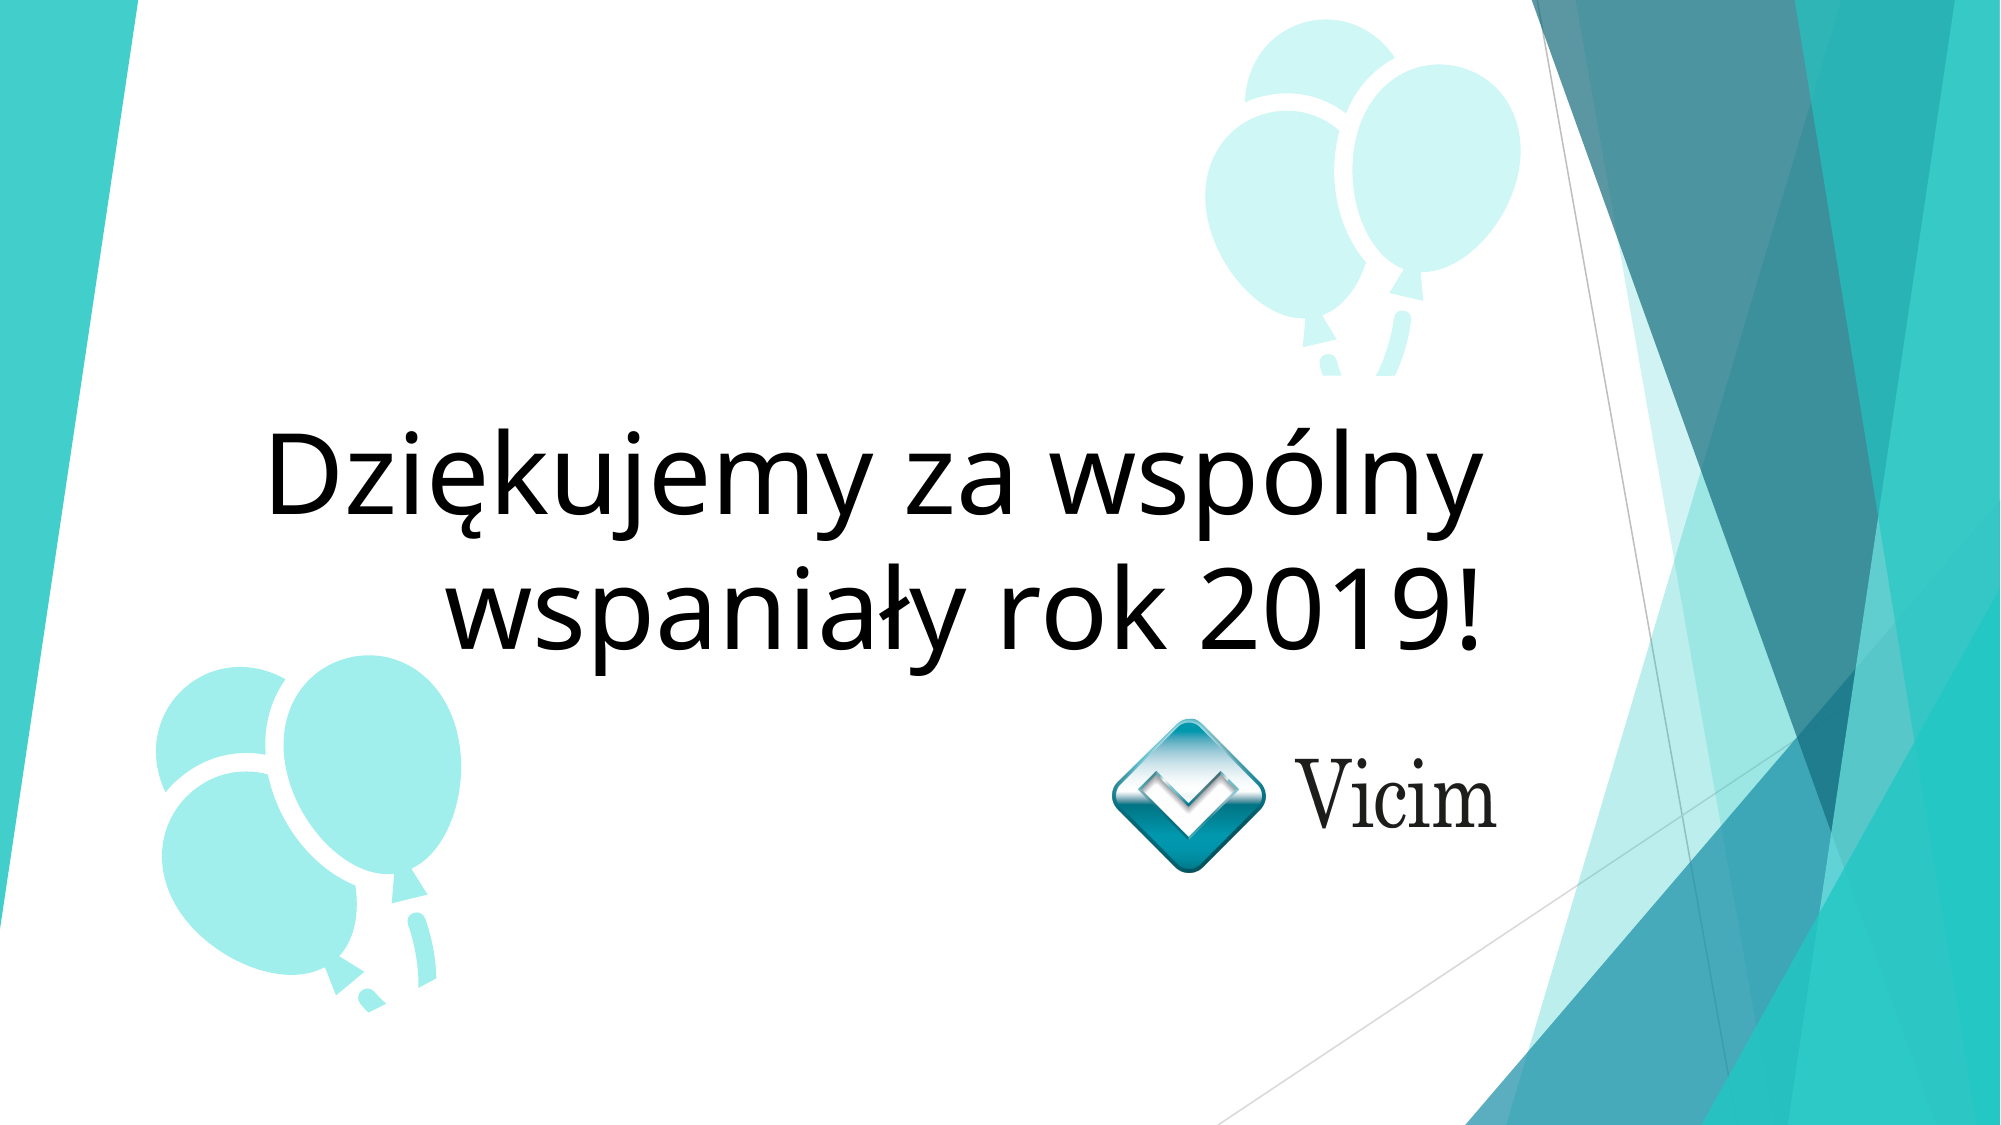

# Dziękujemy za wspólny wspaniały rok 2019!